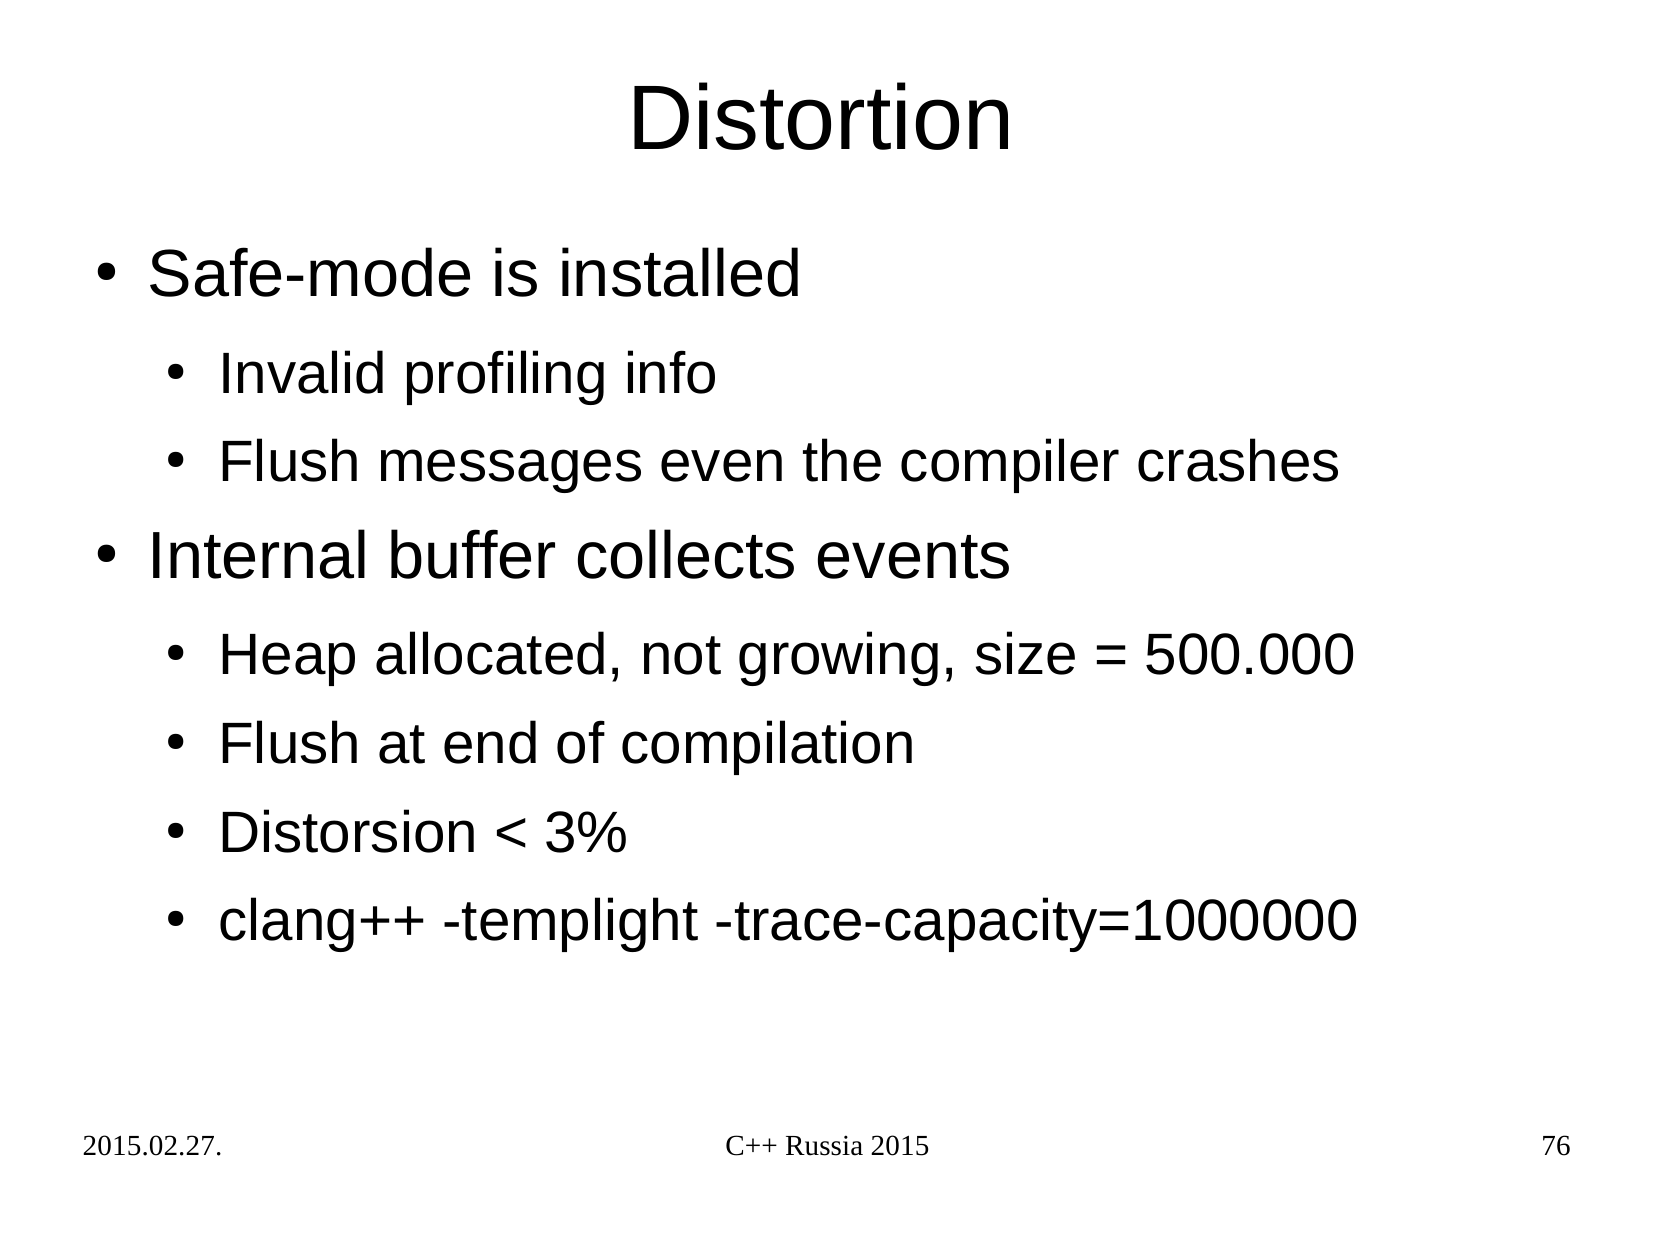

# Distortion
Safe-mode is installed
Invalid profiling info
Flush messages even the compiler crashes
Internal buffer collects events
Heap allocated, not growing, size = 500.000
Flush at end of compilation
Distorsion < 3%
clang++ -templight -trace-capacity=1000000
2015.02.27.
C++ Russia 2015
76